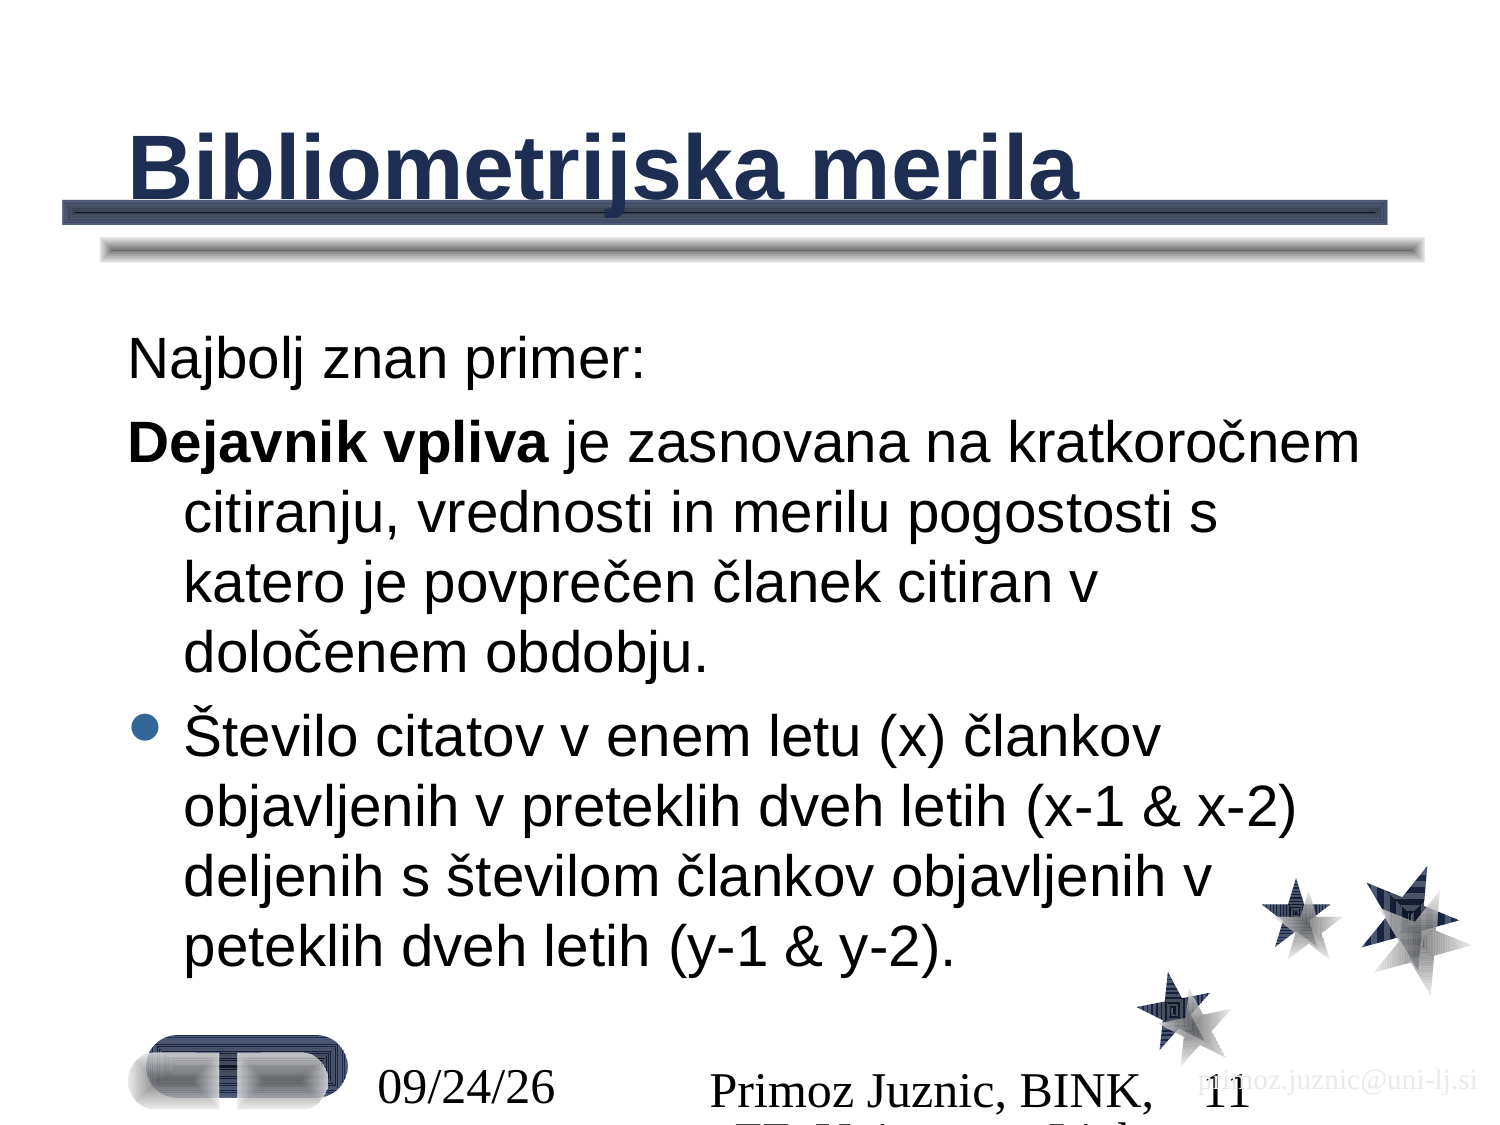

# Bibliometrijska merila
Najbolj znan primer:
Dejavnik vpliva je zasnovana na kratkoročnem citiranju, vrednosti in merilu pogostosti s katero je povprečen članek citiran v določenem obdobju.
Število citatov v enem letu (x) člankov objavljenih v preteklih dveh letih (x-1 & x-2) deljenih s številom člankov objavljenih v peteklih dveh letih (y-1 & y-2).
Primoz Juznic, BINK, FF, Univerza v Ljubljani
11